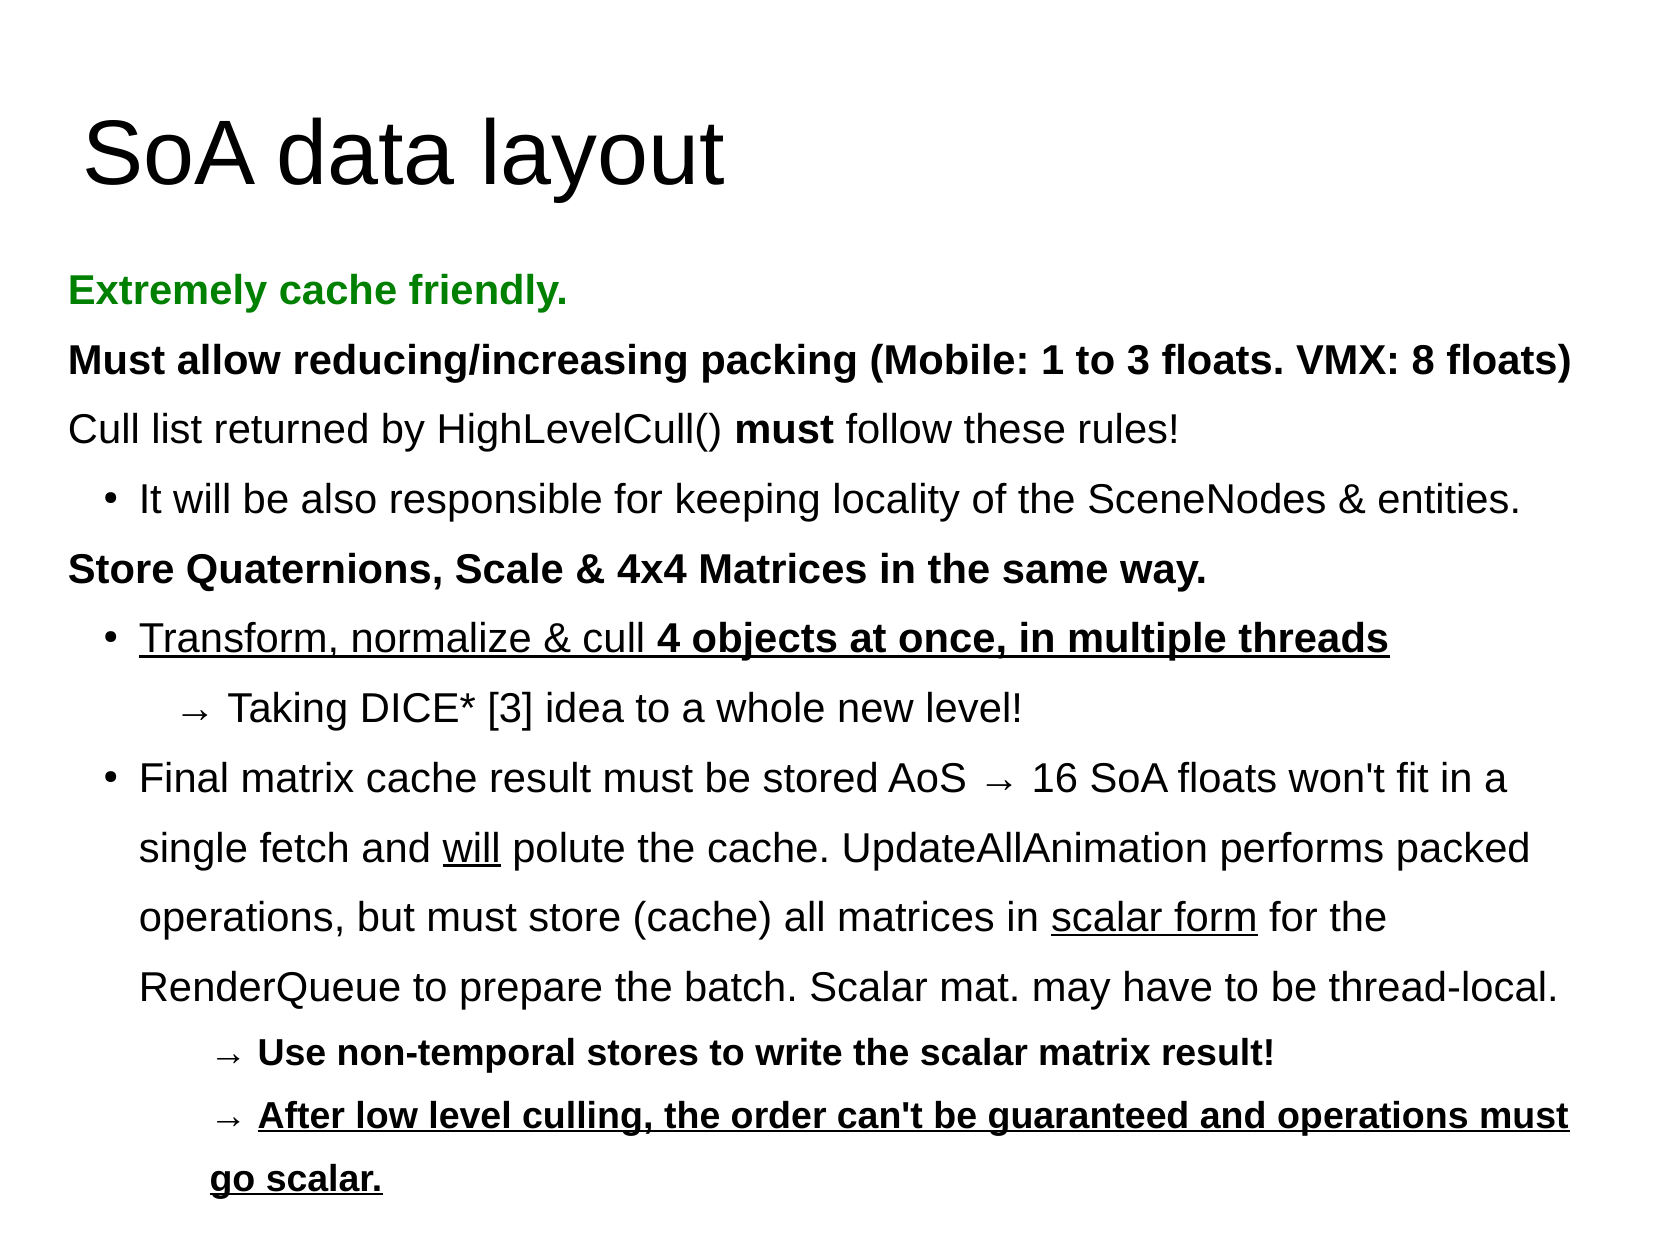

# SoA data layout
Extremely cache friendly.
Must allow reducing/increasing packing (Mobile: 1 to 3 floats. VMX: 8 floats)
Cull list returned by HighLevelCull() must follow these rules!
It will be also responsible for keeping locality of the SceneNodes & entities.
Store Quaternions, Scale & 4x4 Matrices in the same way.
Transform, normalize & cull 4 objects at once, in multiple threads
→ Taking DICE* [3] idea to a whole new level!
Final matrix cache result must be stored AoS → 16 SoA floats won't fit in a single fetch and will polute the cache. UpdateAllAnimation performs packed operations, but must store (cache) all matrices in scalar form for the RenderQueue to prepare the batch. Scalar mat. may have to be thread-local.
→ Use non-temporal stores to write the scalar matrix result!
→ After low level culling, the order can't be guaranteed and operations must go scalar.